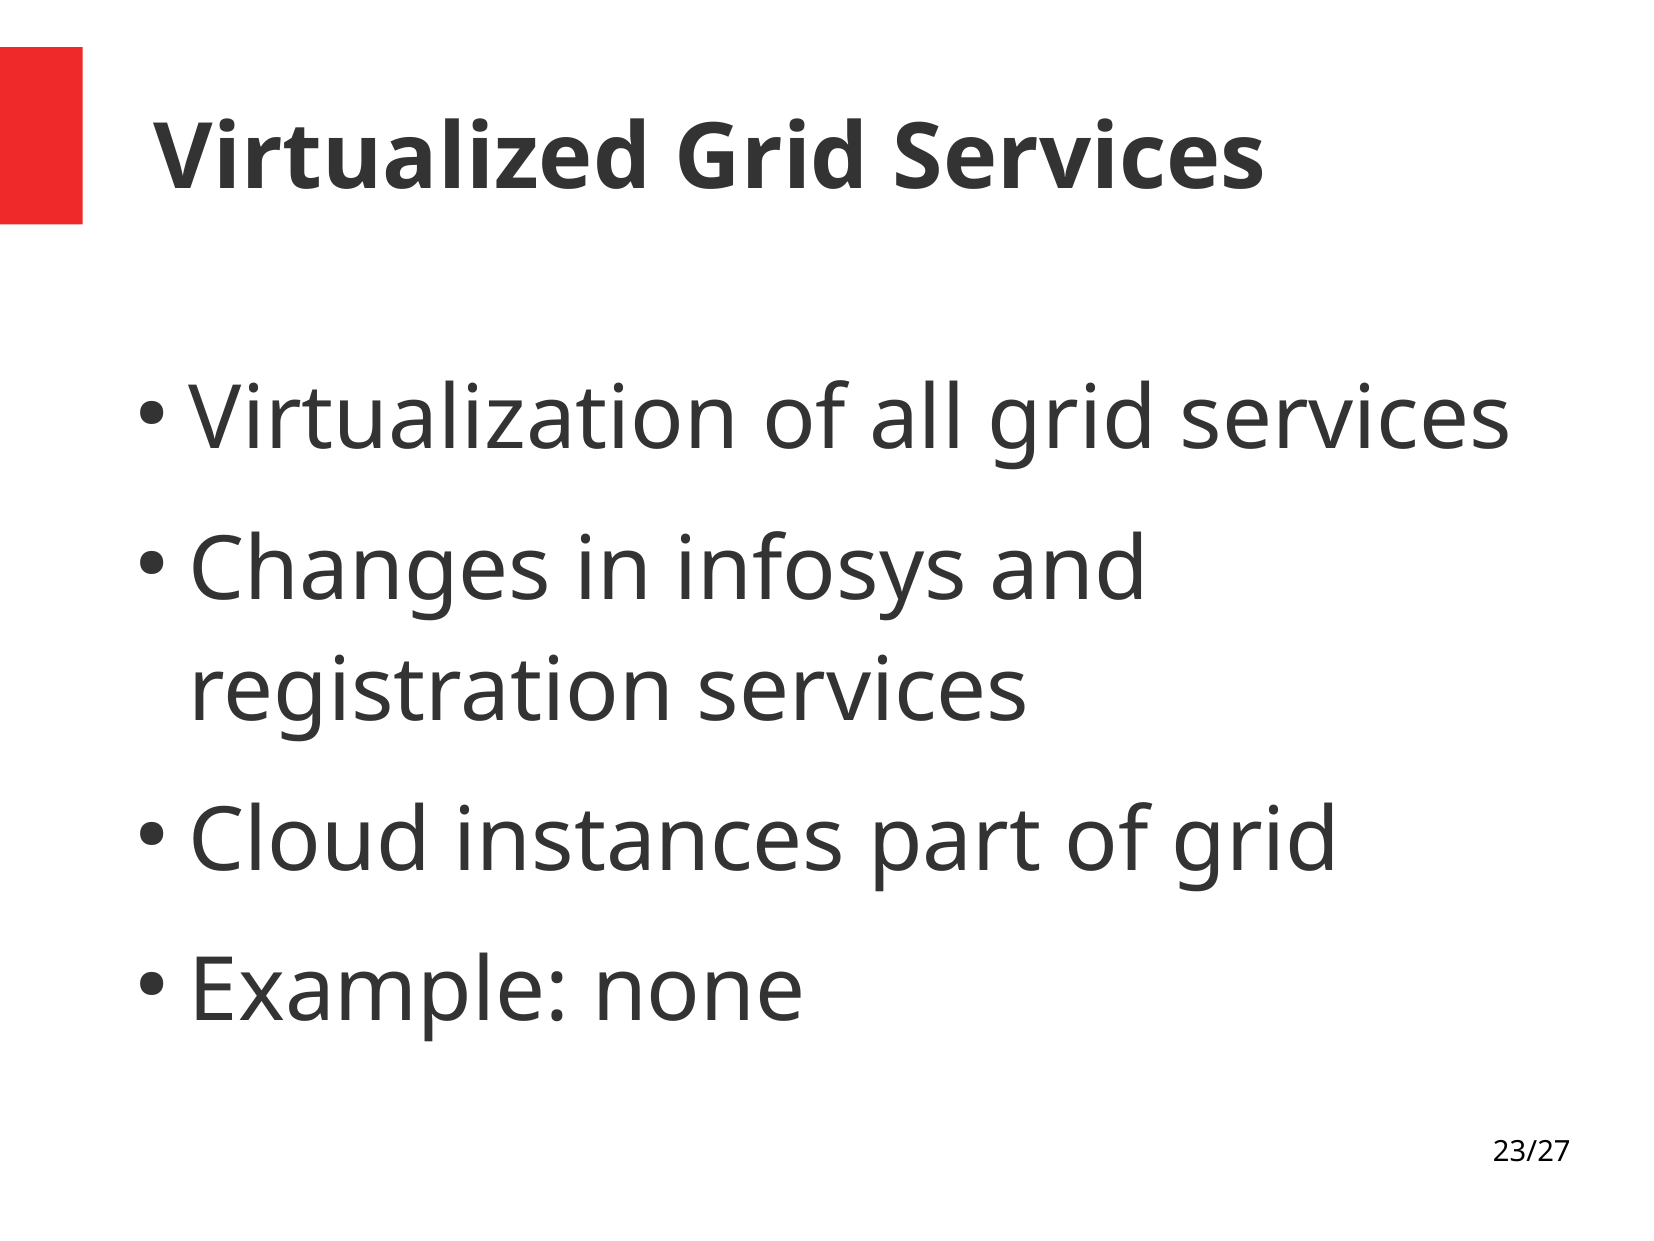

# Virtualized Grid Services
Virtualization of all grid services
Changes in infosys and registration services
Cloud instances part of grid
Example: none
23